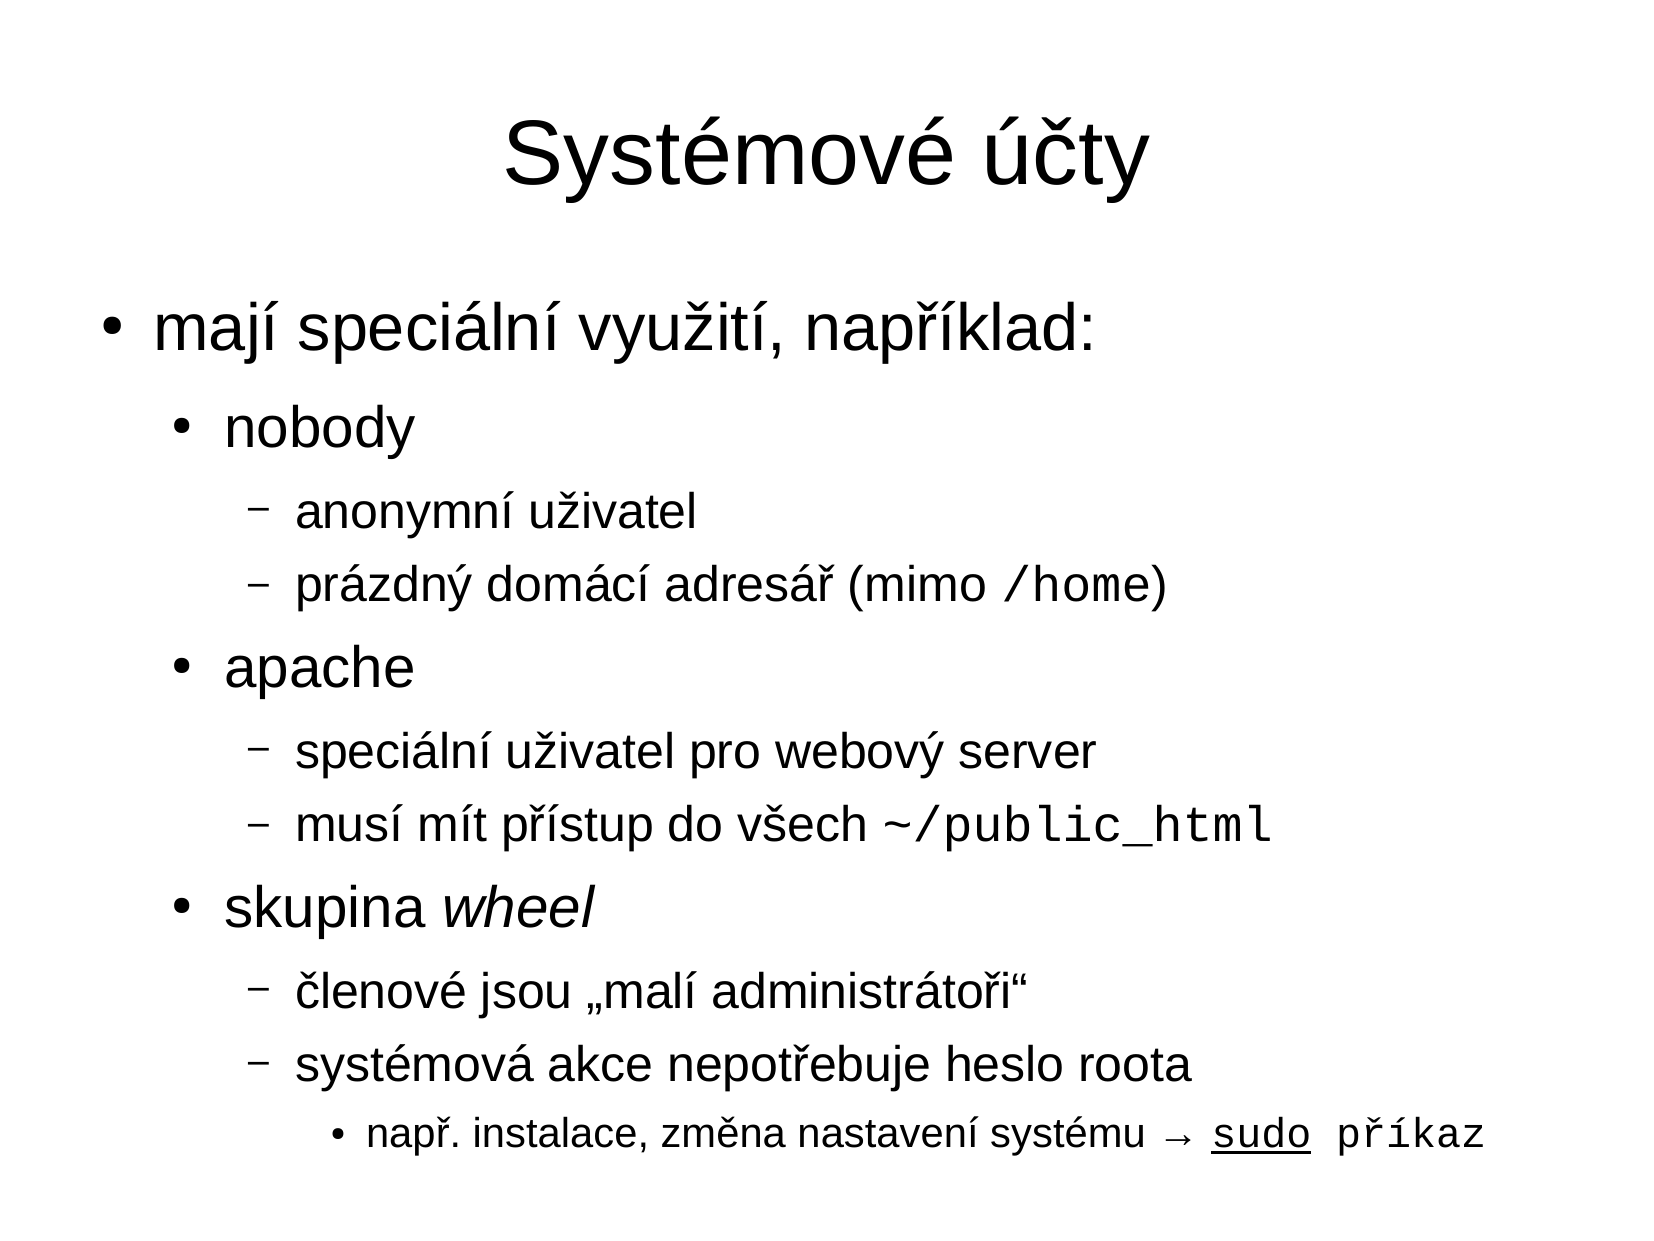

# Systémové účty
mají speciální využití, například:
nobody
anonymní uživatel
prázdný domácí adresář (mimo /home)
apache
speciální uživatel pro webový server
musí mít přístup do všech ~/public_html
skupina wheel
členové jsou „malí administrátoři“
systémová akce nepotřebuje heslo roota
např. instalace, změna nastavení systému → sudo příkaz